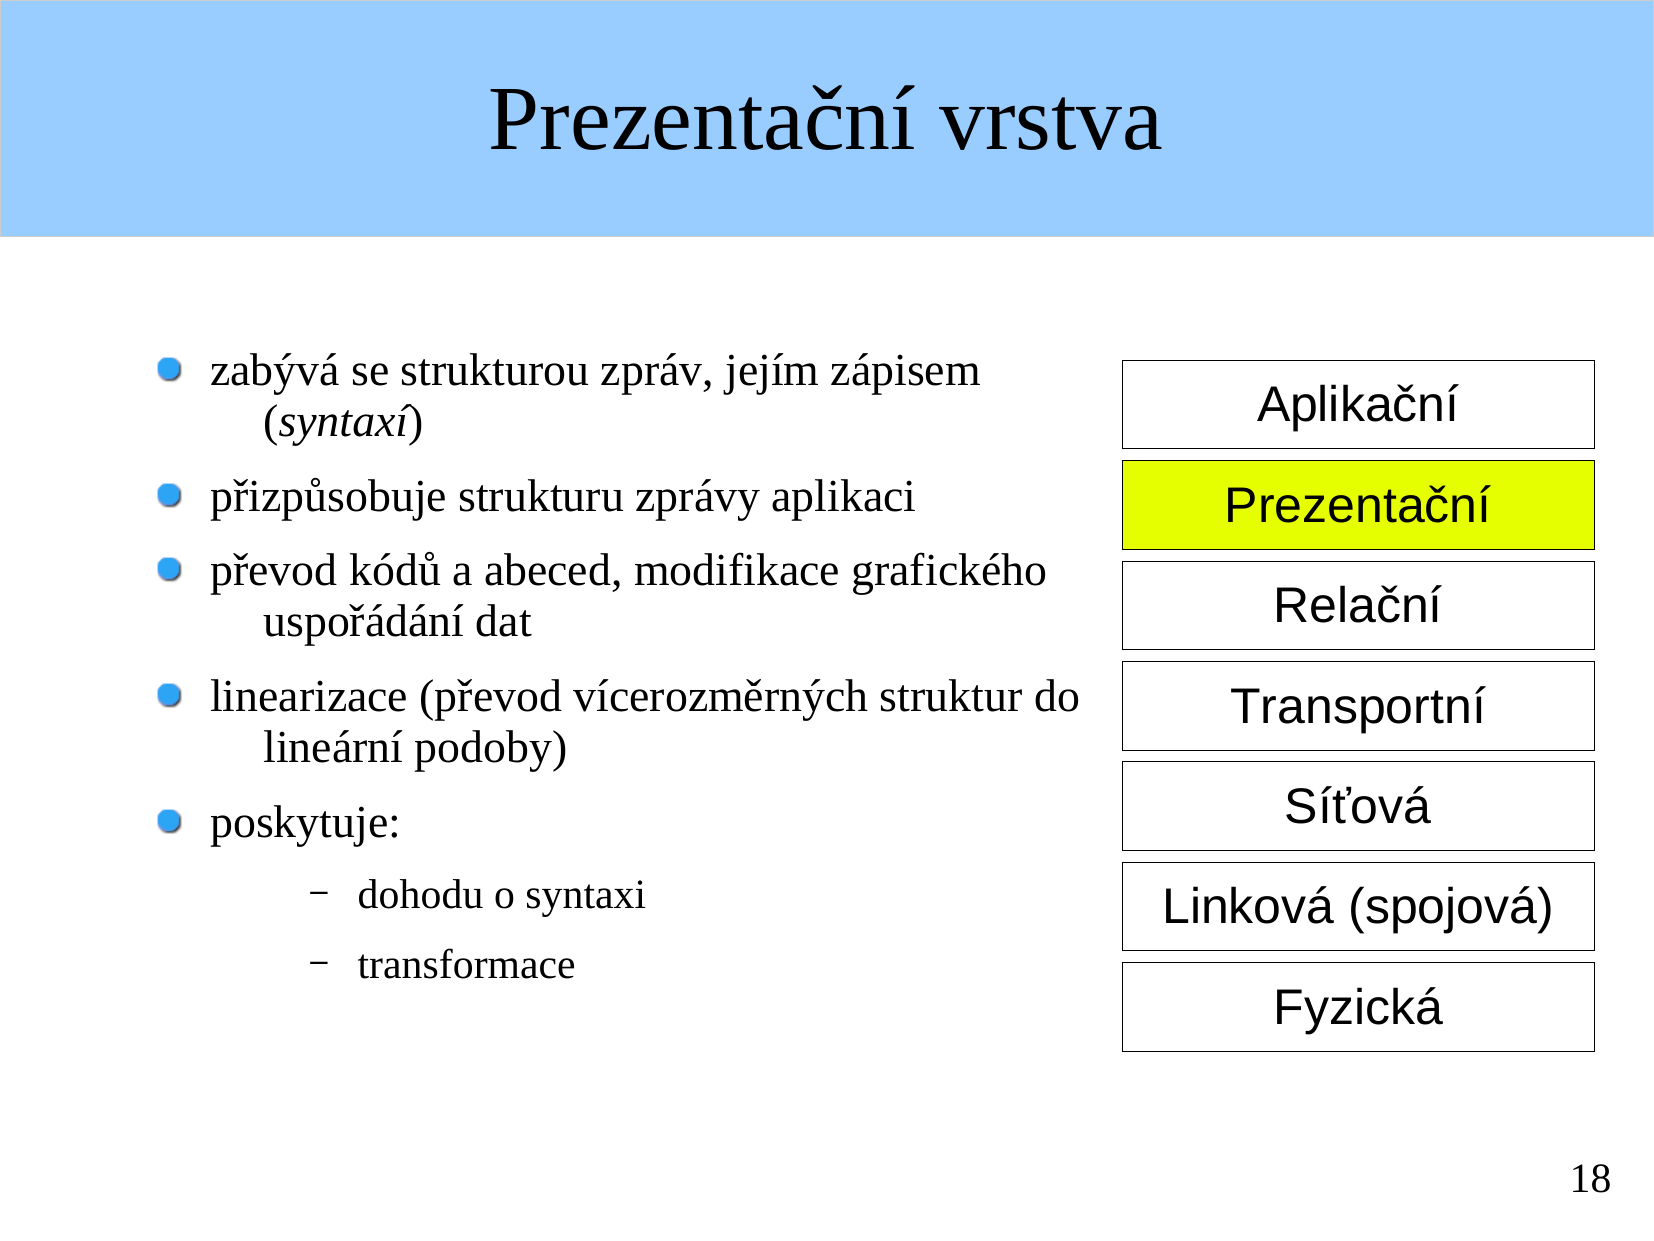

# Prezentační vrstva
zabývá se strukturou zpráv, jejím zápisem (syntaxí)
přizpůsobuje strukturu zprávy aplikaci
převod kódů a abeced, modifikace grafického uspořádání dat
linearizace (převod vícerozměrných struktur do lineární podoby)
poskytuje:
dohodu o syntaxi
transformace
Aplikační
Prezentační
Relační
Transportní
Síťová
Linková (spojová)
Fyzická